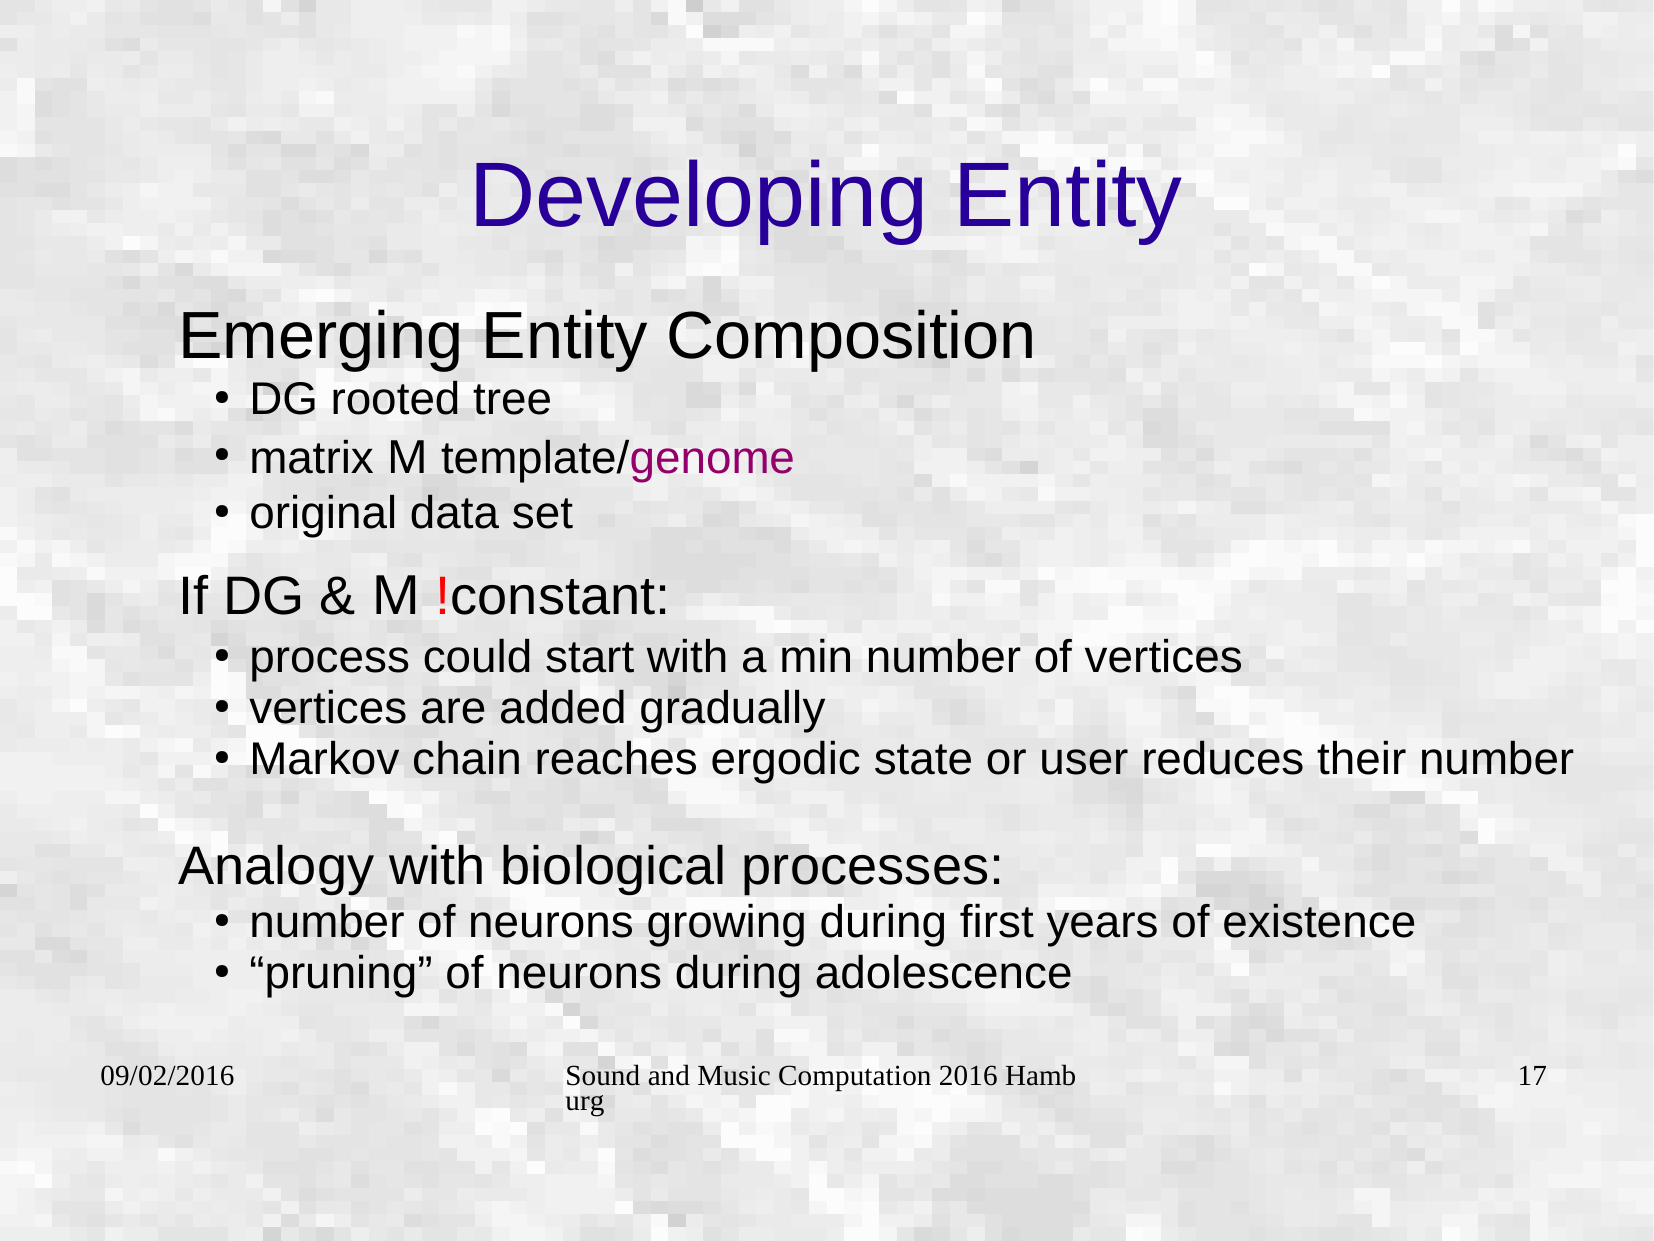

# Developing Entity
Emerging Entity Composition
DG rooted tree
matrix M template/genome
original data set
If DG & M !constant:
process could start with a min number of vertices
vertices are added gradually
Markov chain reaches ergodic state or user reduces their number
Analogy with biological processes:
number of neurons growing during first years of existence
“pruning” of neurons during adolescence
09/02/2016
Sound and Music Computation 2016 Hamburg
17